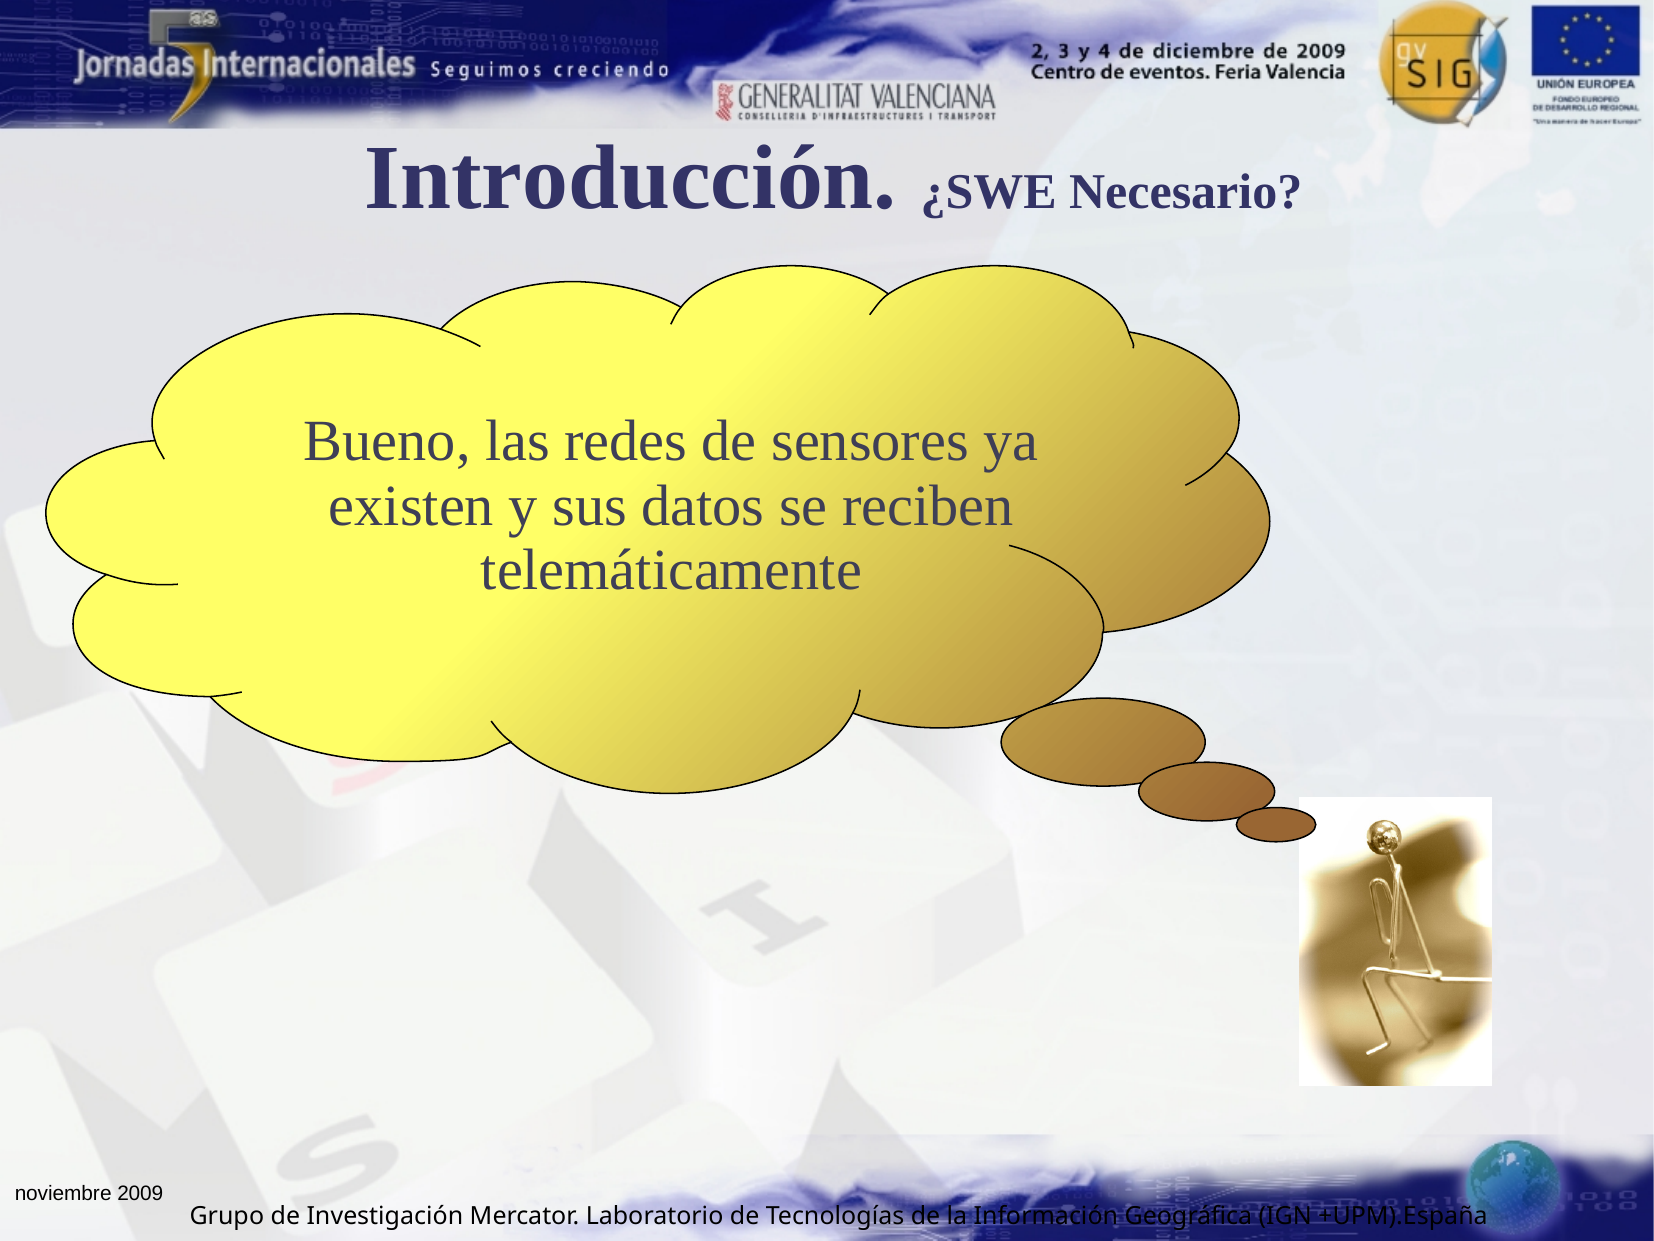

Introducción. ¿SWE Necesario?
# Bueno, las redes de sensores ya existen y sus datos se reciben telemáticamente
Grupo de Investigación Mercator. Laboratorio de Tecnologías de la Información Geográfica (IGN +UPM).España
noviembre 2009